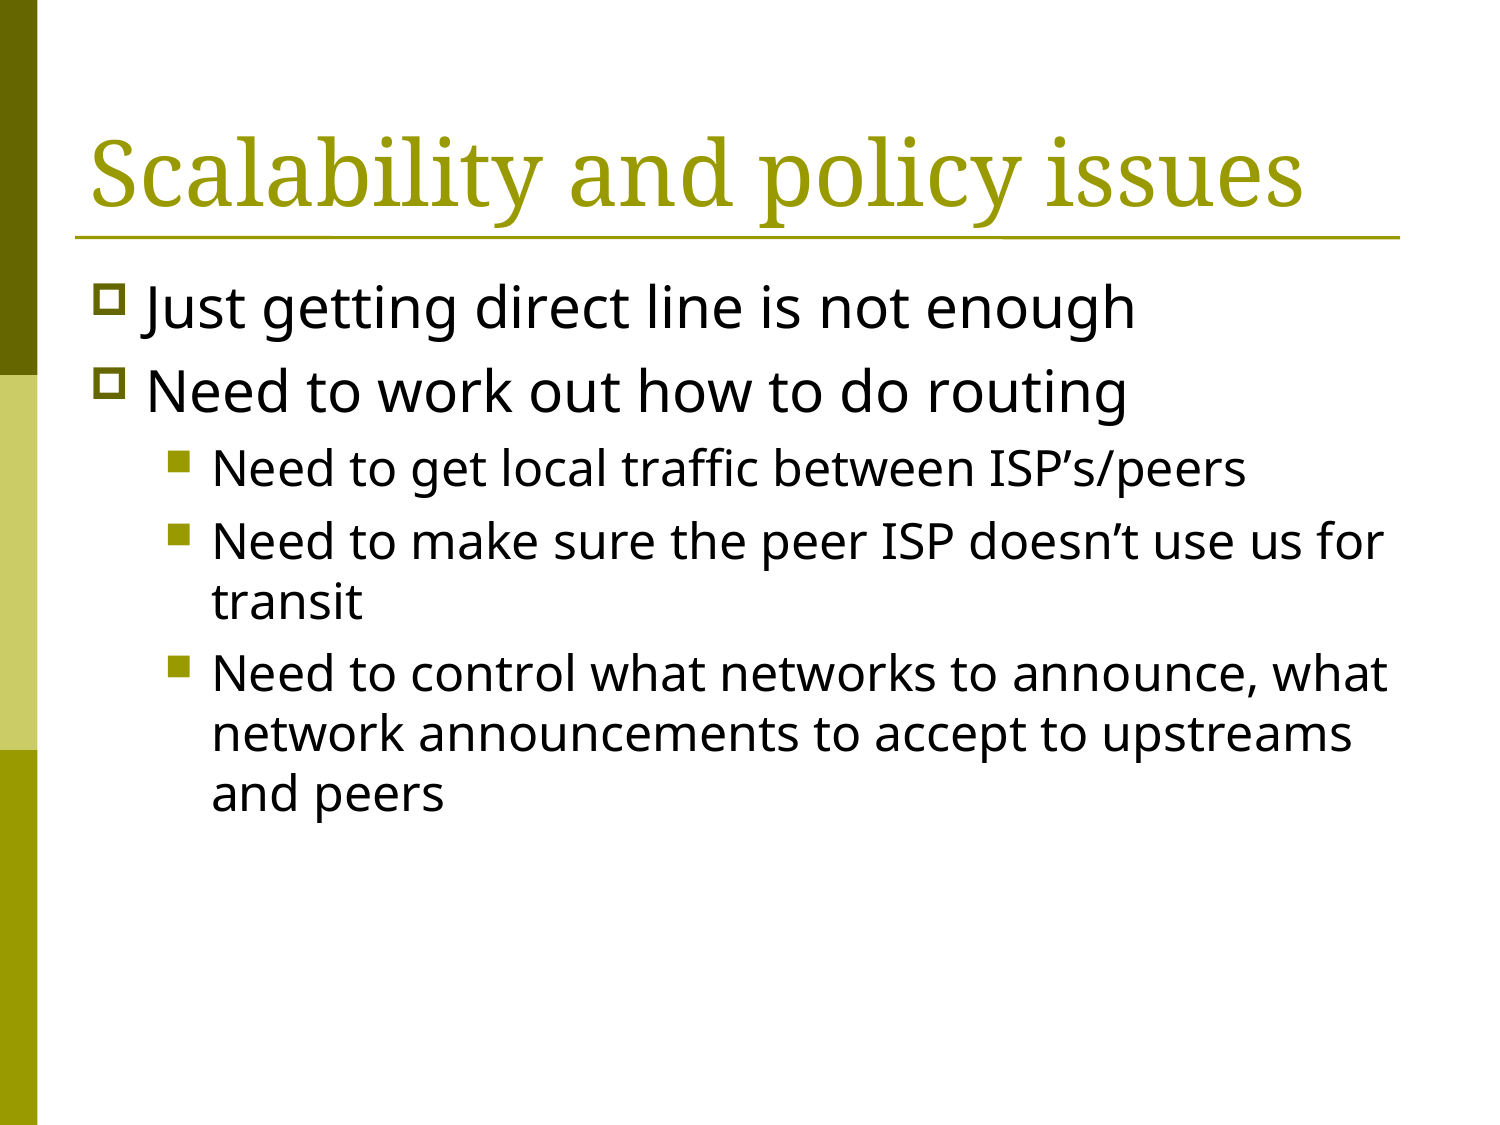

# Scalability and policy issues
Just getting direct line is not enough
Need to work out how to do routing
Need to get local traffic between ISP’s/peers
Need to make sure the peer ISP doesn’t use us for transit
Need to control what networks to announce, what network announcements to accept to upstreams and peers